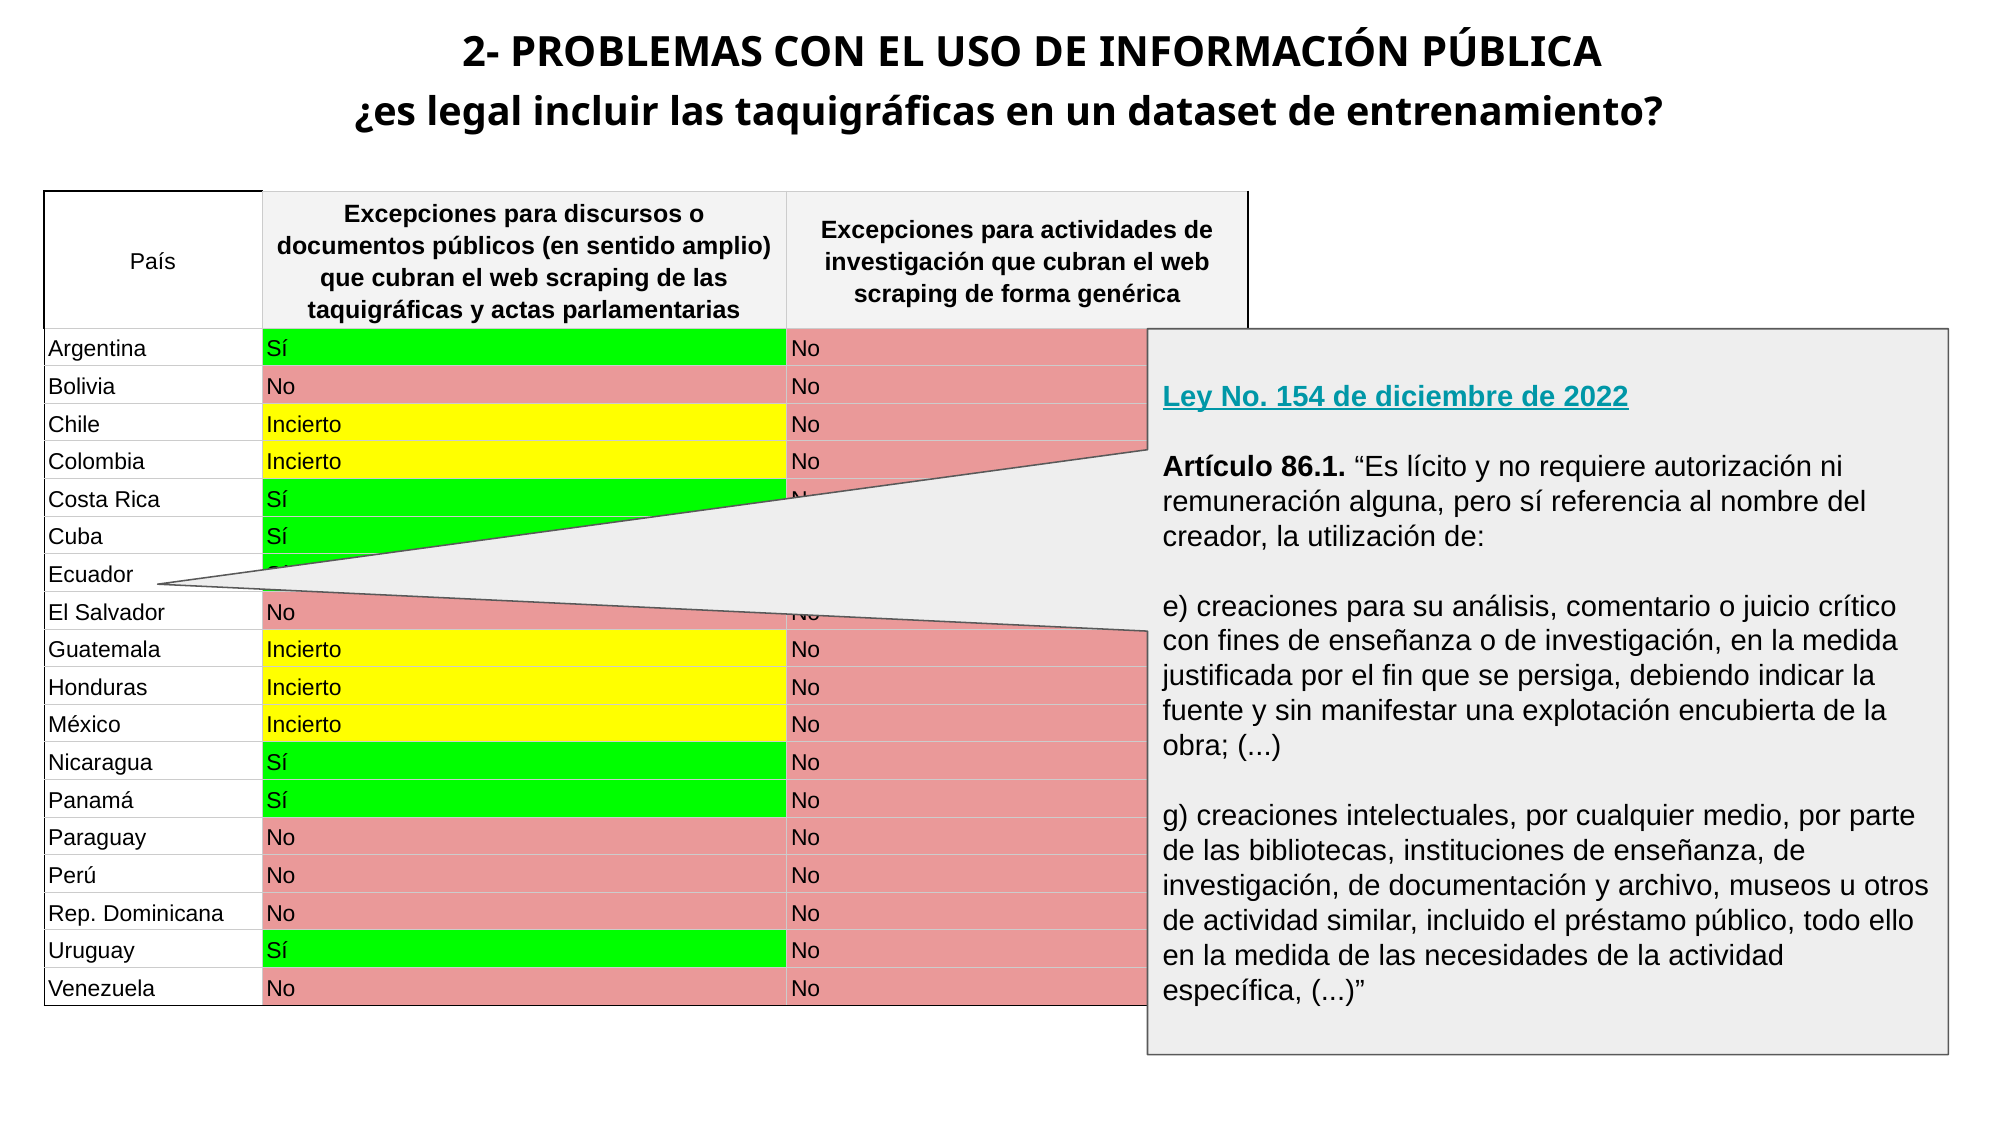

2- PROBLEMAS CON EL USO DE INFORMACIÓN PÚBLICA
¿es legal incluir las taquigráficas en un dataset de entrenamiento?
| País | Excepciones para discursos o documentos públicos (en sentido amplio) que cubran el web scraping de las taquigráficas y actas parlamentarias | Excepciones para actividades de investigación que cubran el web scraping de forma genérica |
| --- | --- | --- |
| Argentina | Sí | No |
| Bolivia | No | No |
| Chile | Incierto | No |
| Colombia | Incierto | No |
| Costa Rica | Sí | No |
| Cuba | Sí | Sí |
| Ecuador | Sí | Incierto |
| El Salvador | No | No |
| Guatemala | Incierto | No |
| Honduras | Incierto | No |
| México | Incierto | No |
| Nicaragua | Sí | No |
| Panamá | Sí | No |
| Paraguay | No | No |
| Perú | No | No |
| Rep. Dominicana | No | No |
| Uruguay | Sí | No |
| Venezuela | No | No |
Ley No. 154 de diciembre de 2022
Artículo 86.1. “Es lícito y no requiere autorización ni remuneración alguna, pero sí referencia al nombre del creador, la utilización de:
e) creaciones para su análisis, comentario o juicio crítico con fines de enseñanza o de investigación, en la medida justificada por el fin que se persiga, debiendo indicar la fuente y sin manifestar una explotación encubierta de la obra; (...)
g) creaciones intelectuales, por cualquier medio, por parte de las bibliotecas, instituciones de enseñanza, de investigación, de documentación y archivo, museos u otros de actividad similar, incluido el préstamo público, todo ello en la medida de las necesidades de la actividad específica, (...)”